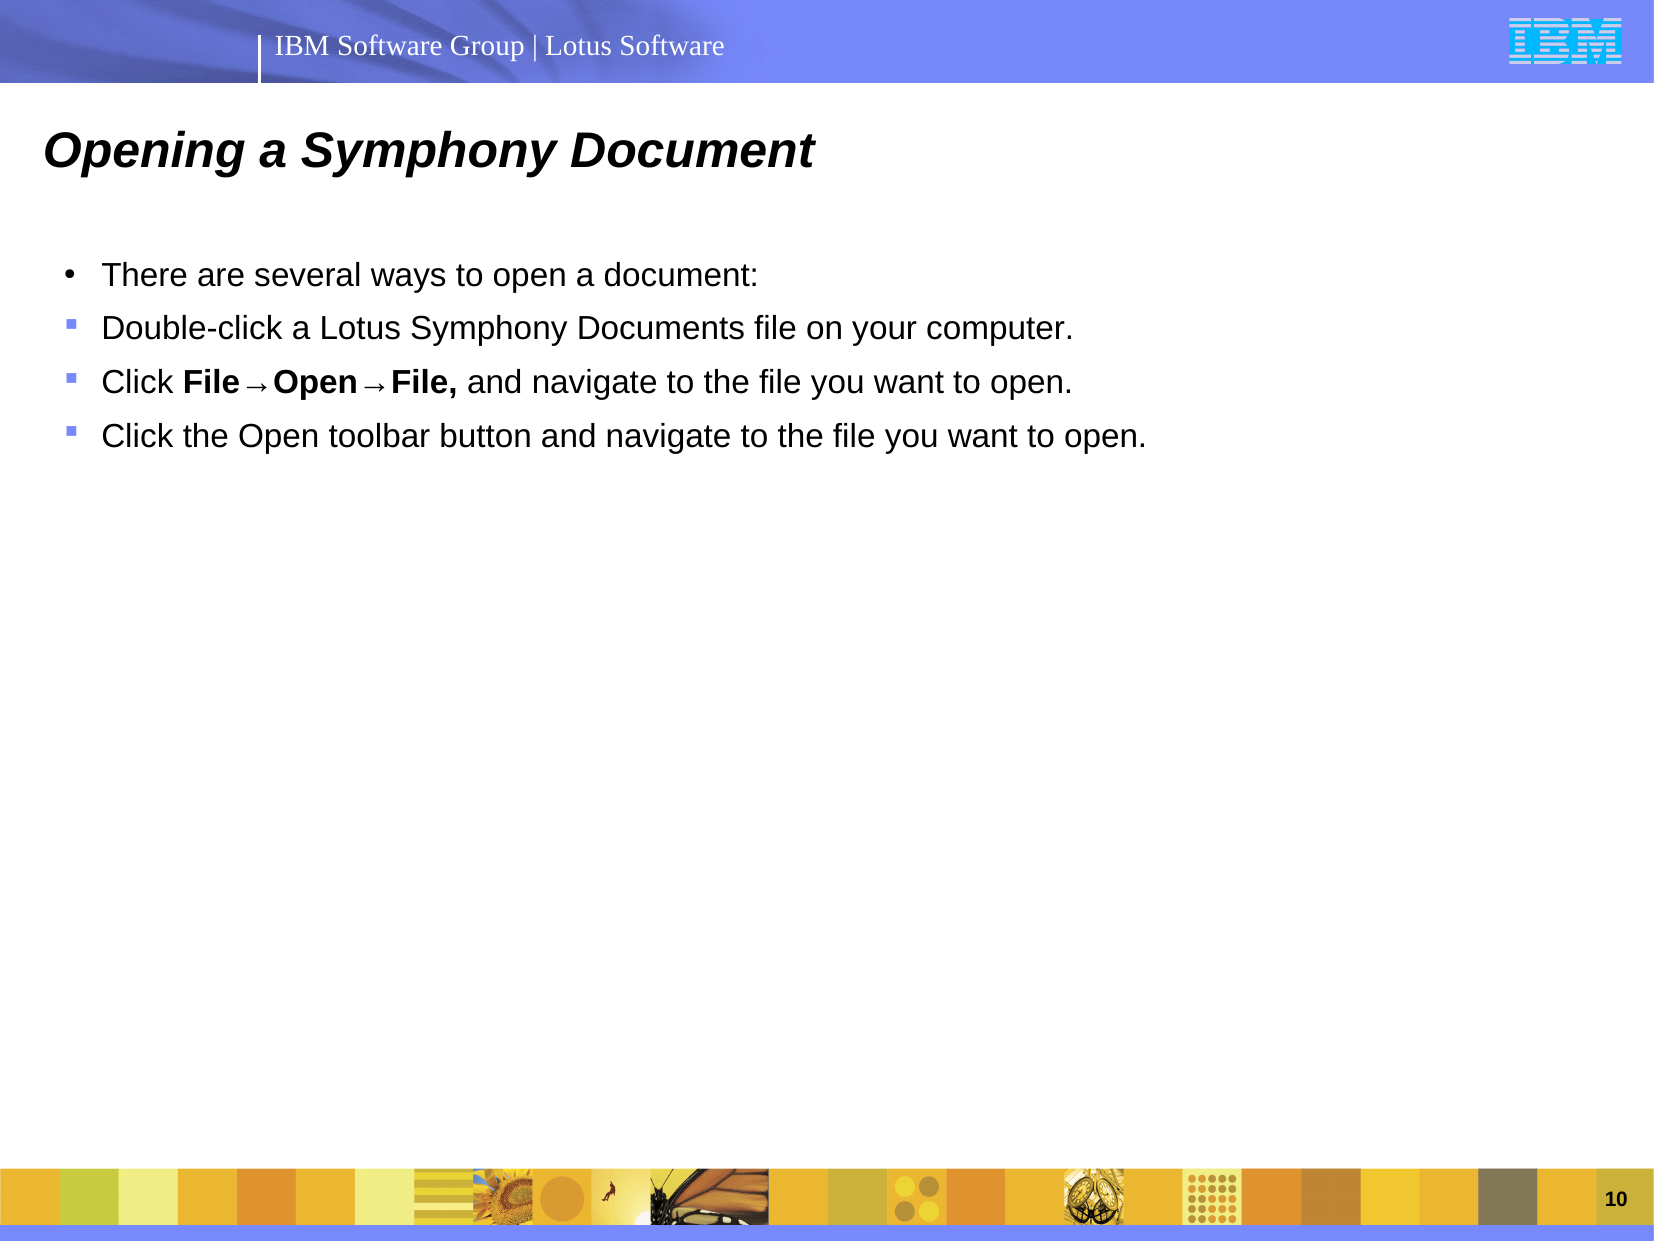

# Opening a Symphony Document
There are several ways to open a document:
Double-click a Lotus Symphony Documents file on your computer.
Click File→Open→File, and navigate to the file you want to open.
Click the Open toolbar button and navigate to the file you want to open.
10